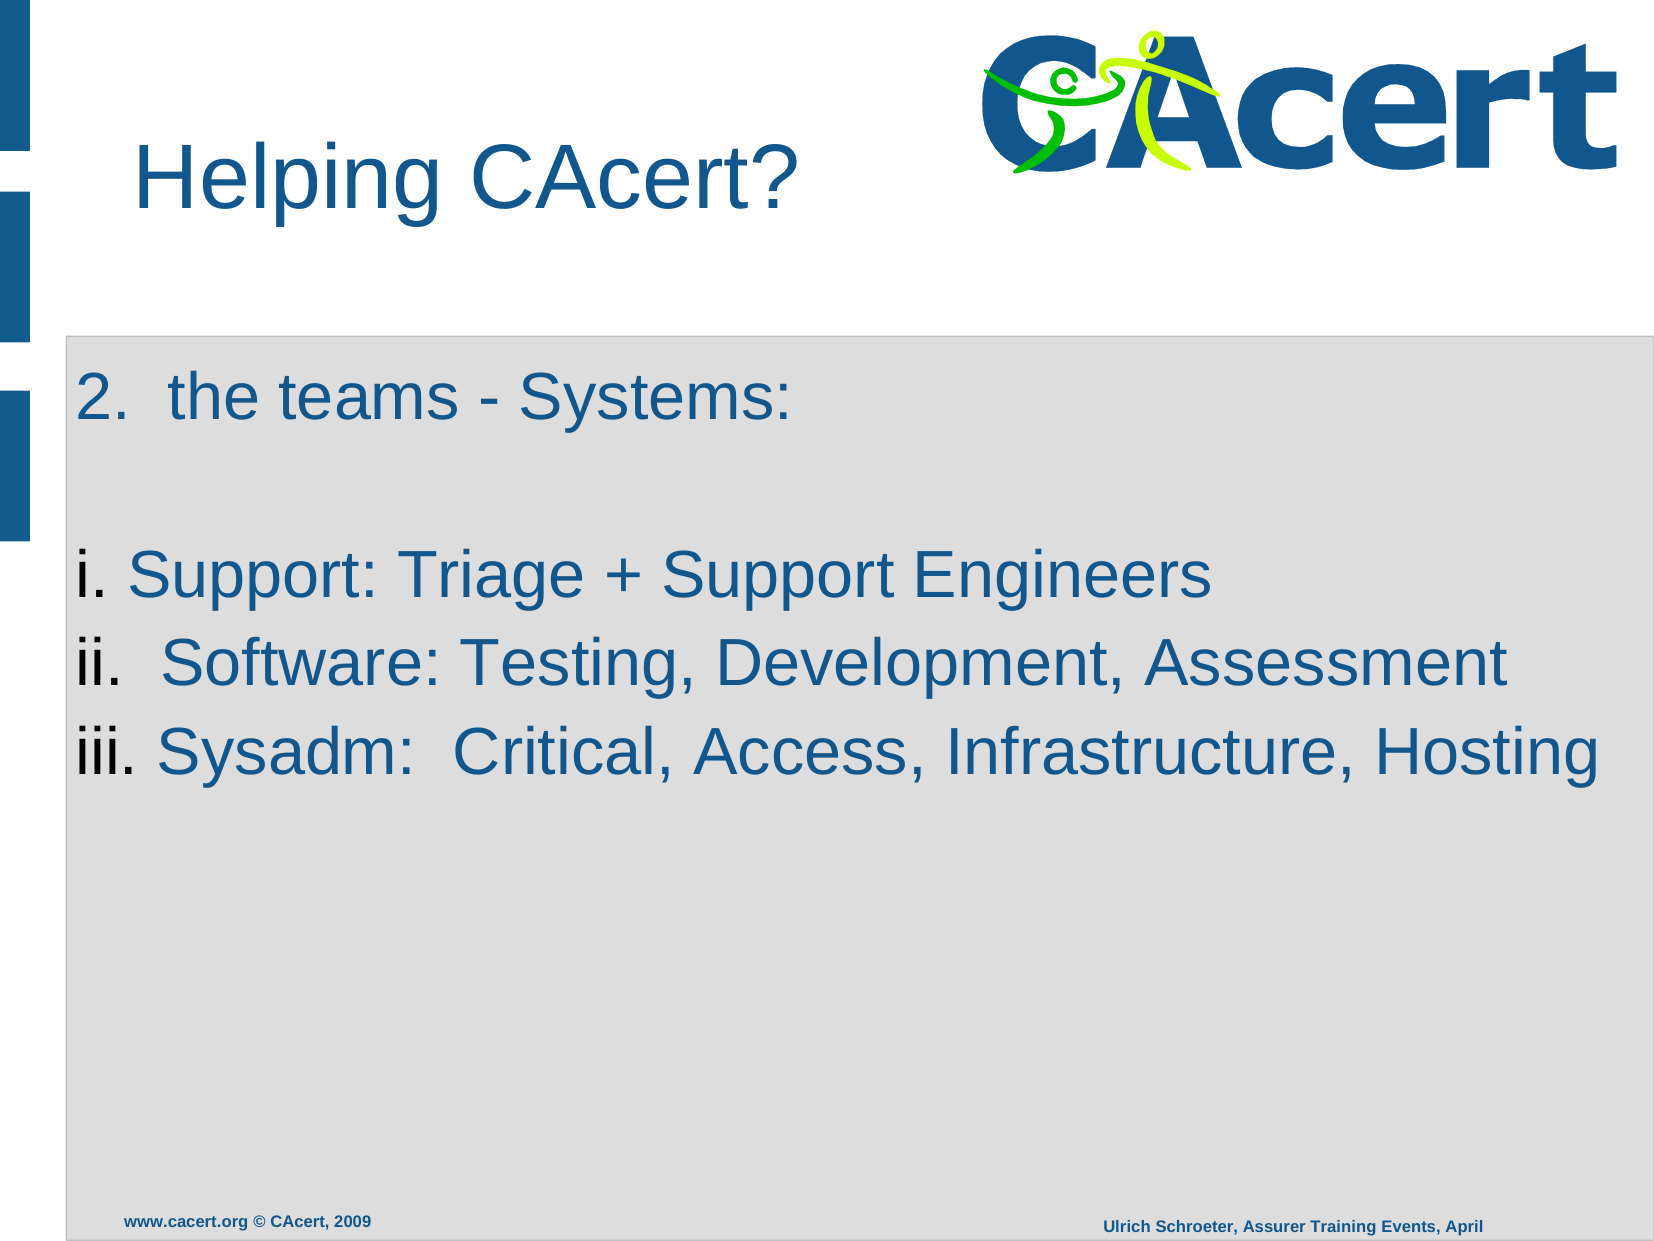

Helping CAcert?
2. the teams - Systems:
 Support: Triage + Support Engineers
 Software: Testing, Development, Assessment
 Sysadm: Critical, Access, Infrastructure, Hosting